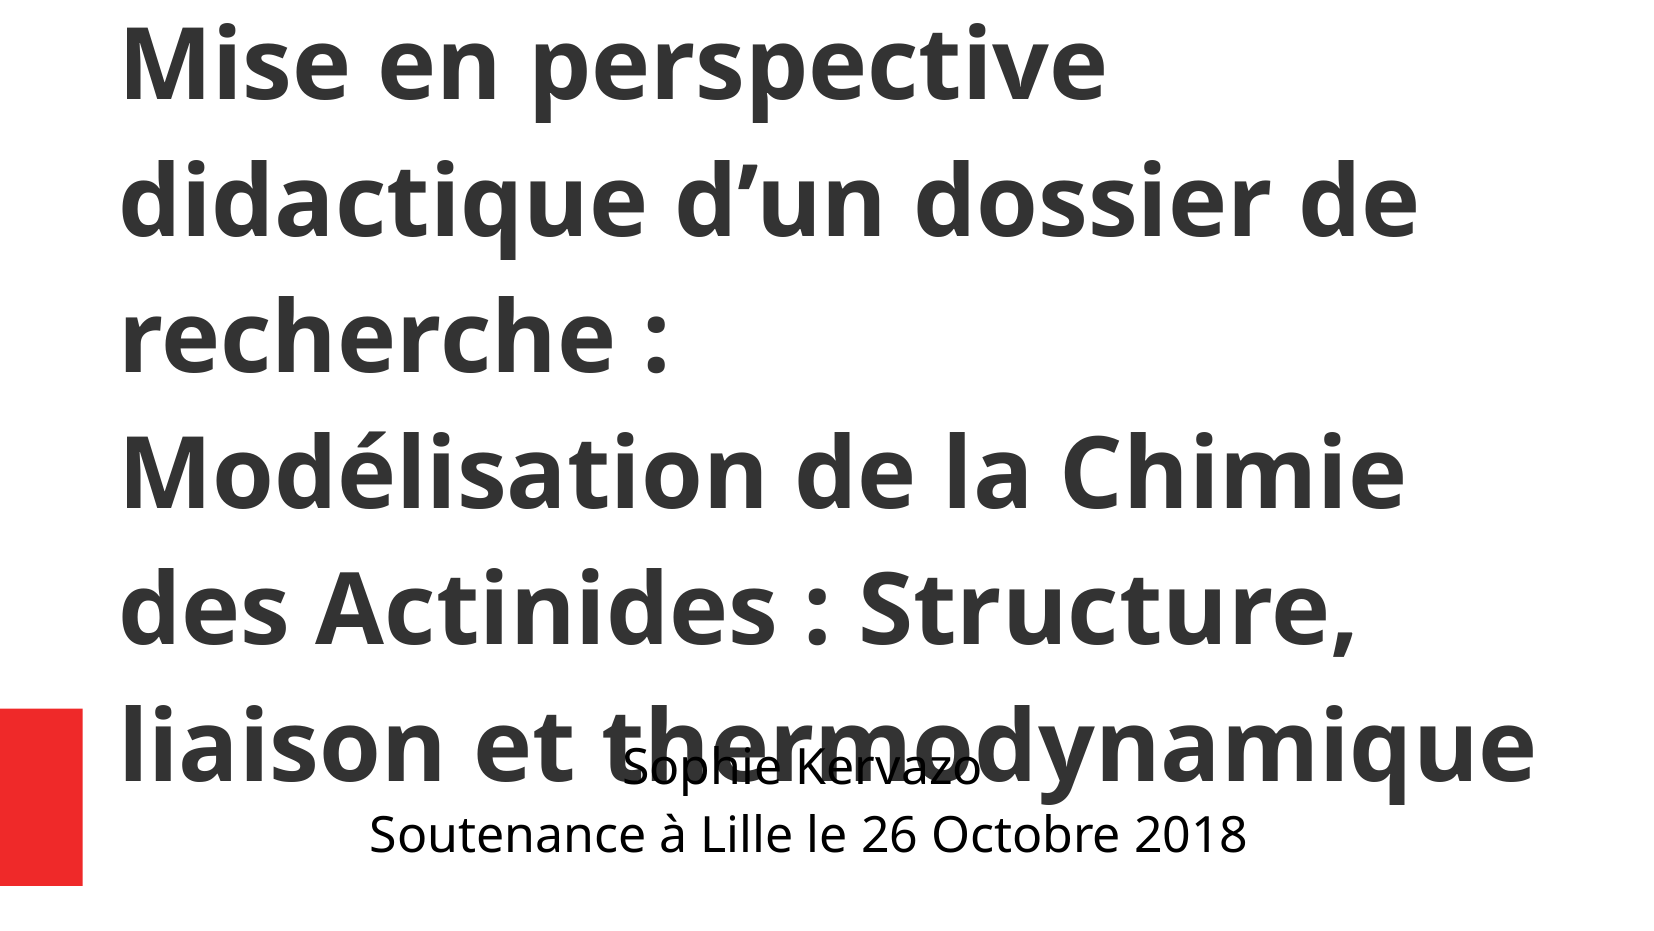

# Mise en perspective didactique d’un dossier de recherche : Modélisation de la Chimie des Actinides : Structure, liaison et thermodynamique
Sophie Kervazo
Soutenance à Lille le 26 Octobre 2018
1